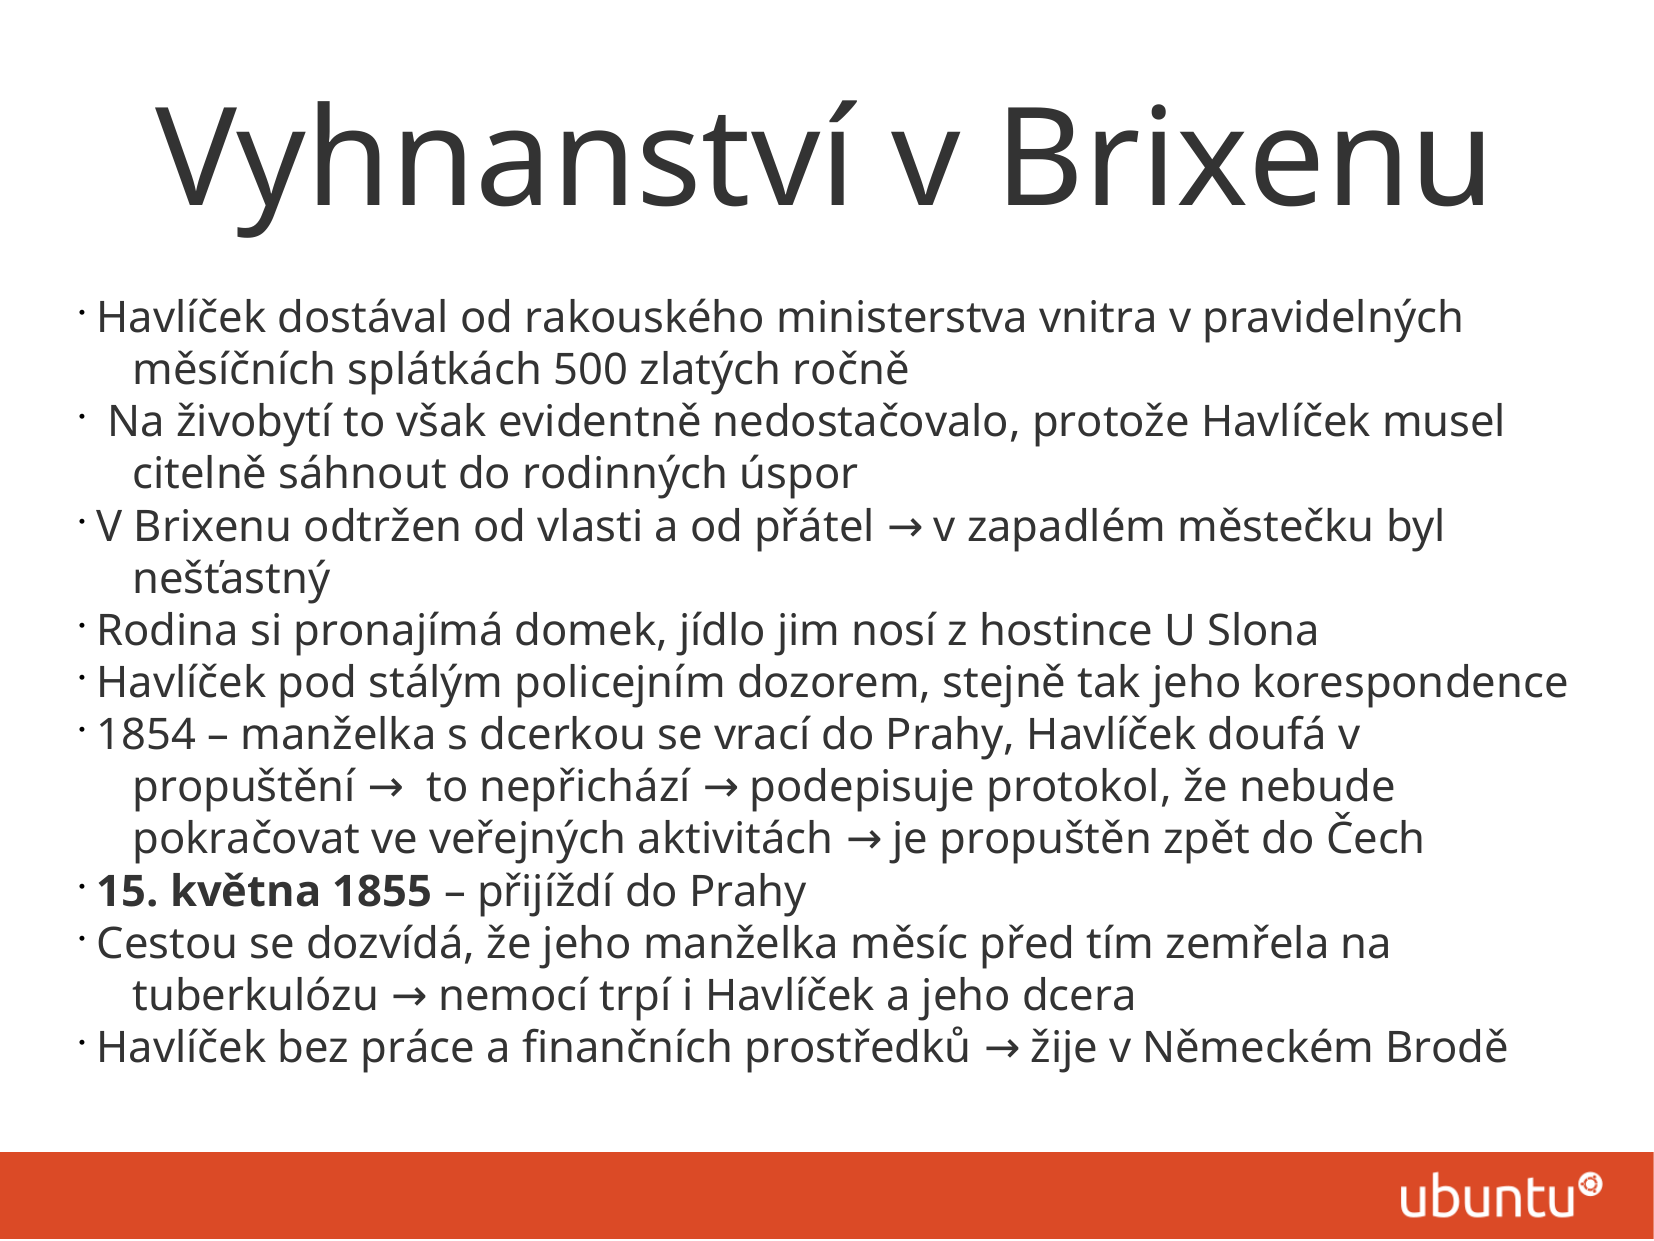

# Vyhnanství v Brixenu
 Havlíček dostával od rakouského ministerstva vnitra v pravidelných měsíčních splátkách 500 zlatých ročně
 Na živobytí to však evidentně nedostačovalo, protože Havlíček musel citelně sáhnout do rodinných úspor
 V Brixenu odtržen od vlasti a od přátel → v zapadlém městečku byl nešťastný
 Rodina si pronajímá domek, jídlo jim nosí z hostince U Slona
 Havlíček pod stálým policejním dozorem, stejně tak jeho korespondence
 1854 – manželka s dcerkou se vrací do Prahy, Havlíček doufá v propuštění → to nepřichází → podepisuje protokol, že nebude pokračovat ve veřejných aktivitách → je propuštěn zpět do Čech
 15. května 1855 – přijíždí do Prahy
 Cestou se dozvídá, že jeho manželka měsíc před tím zemřela na tuberkulózu → nemocí trpí i Havlíček a jeho dcera
 Havlíček bez práce a finančních prostředků → žije v Německém Brodě